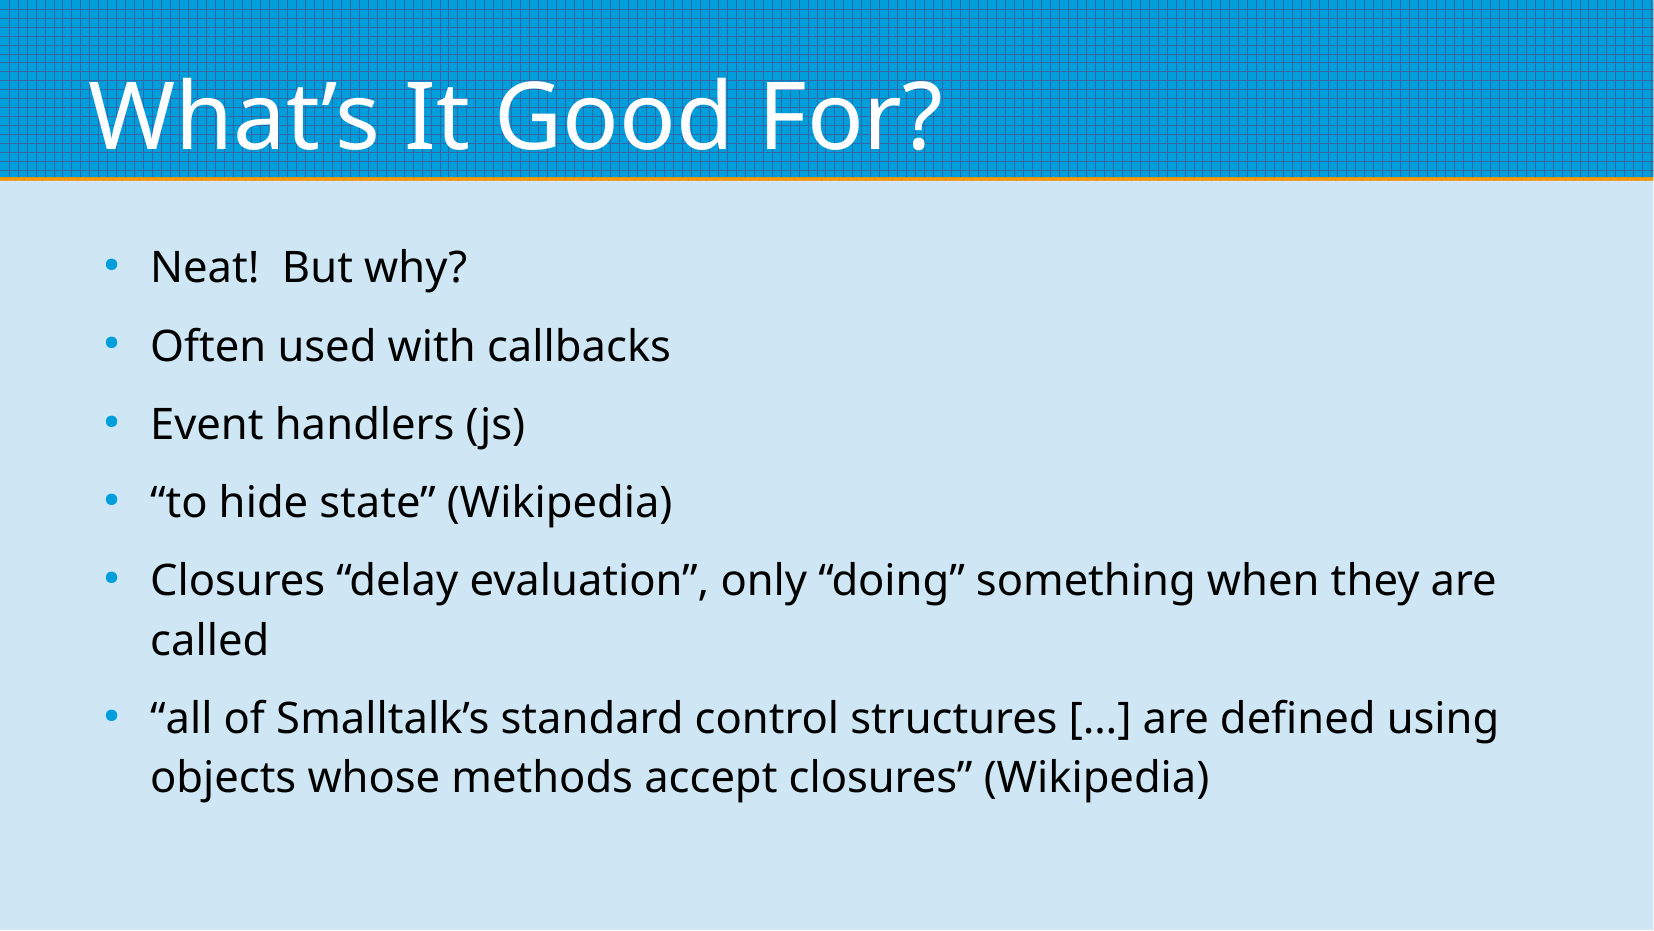

# What’s It Good For?
Neat! But why?
Often used with callbacks
Event handlers (js)
“to hide state” (Wikipedia)
Closures “delay evaluation”, only “doing” something when they are called
“all of Smalltalk’s standard control structures […] are defined using objects whose methods accept closures” (Wikipedia)